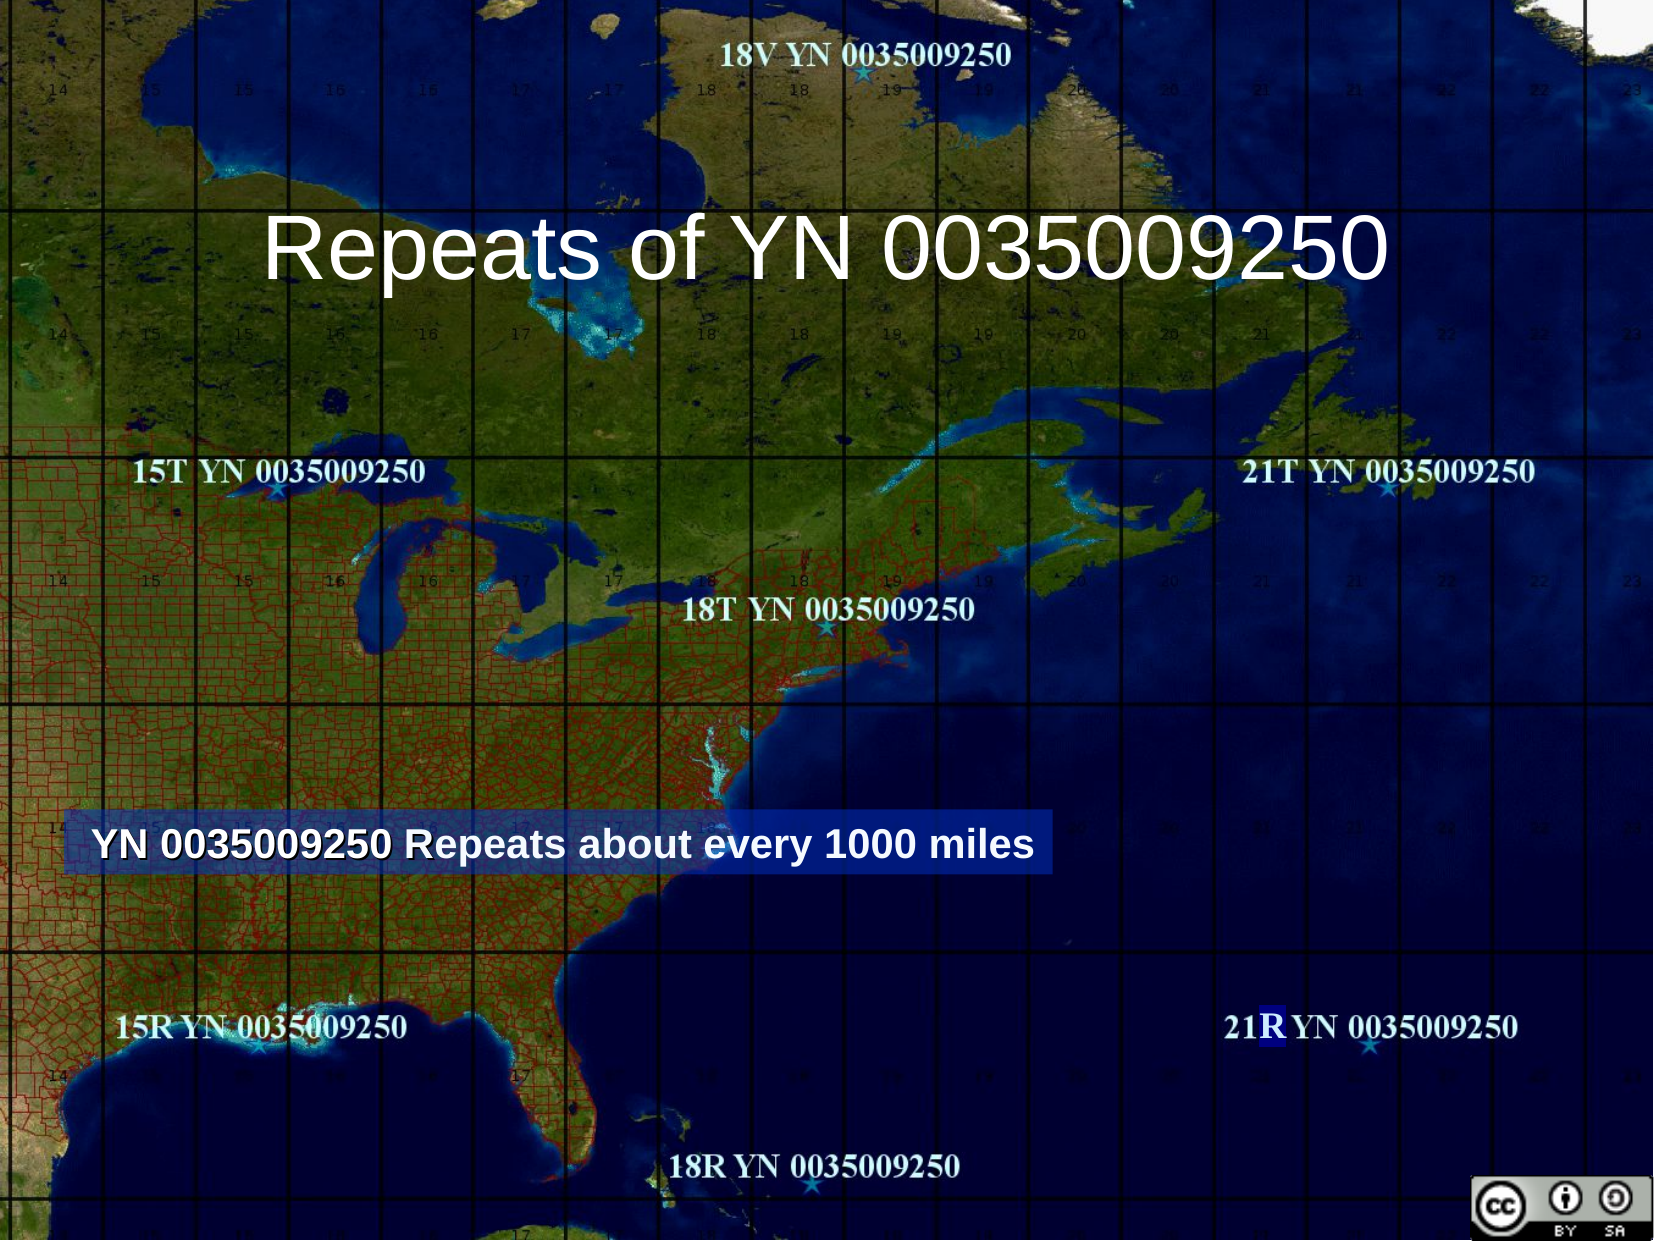

# Repeats of YN 0035009250
 YN 0035009250 Repeats about every 1000 miles
R